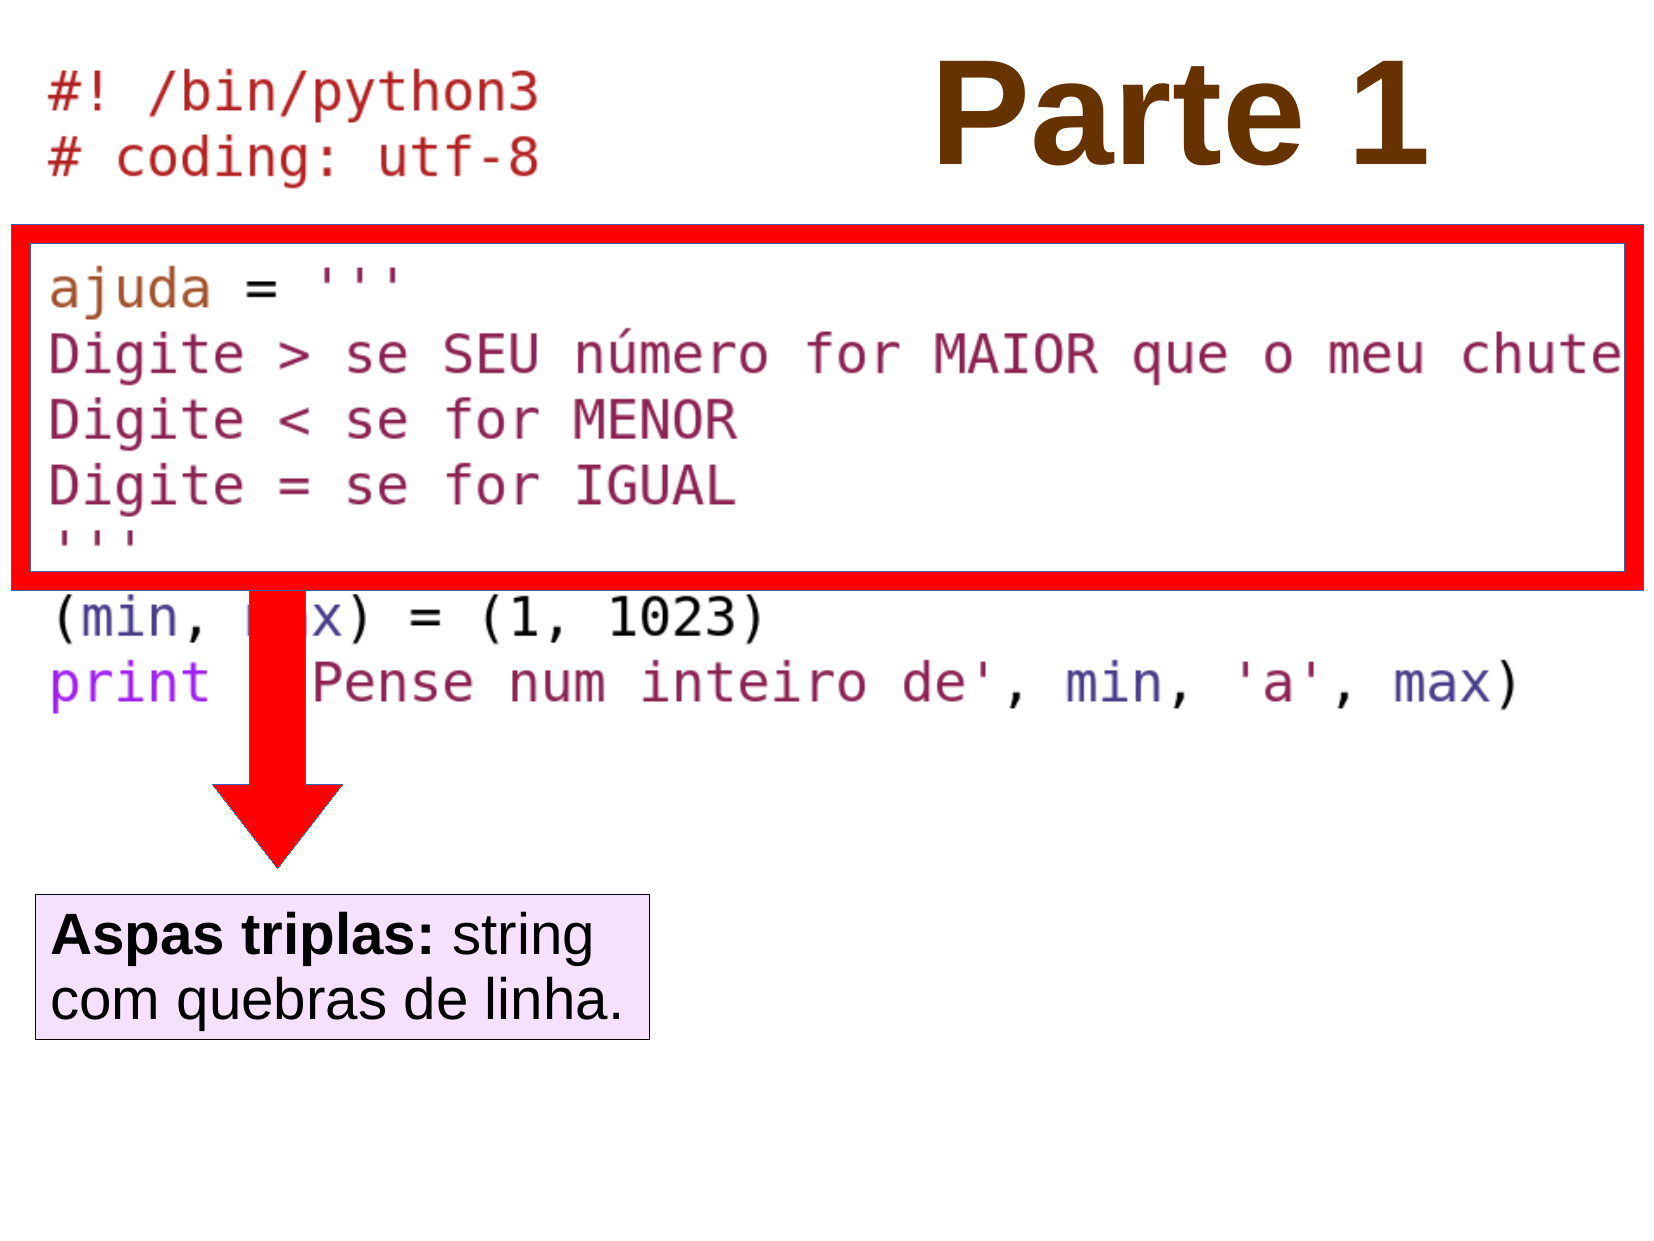

Parte 1
Aspas triplas: string com quebras de linha.